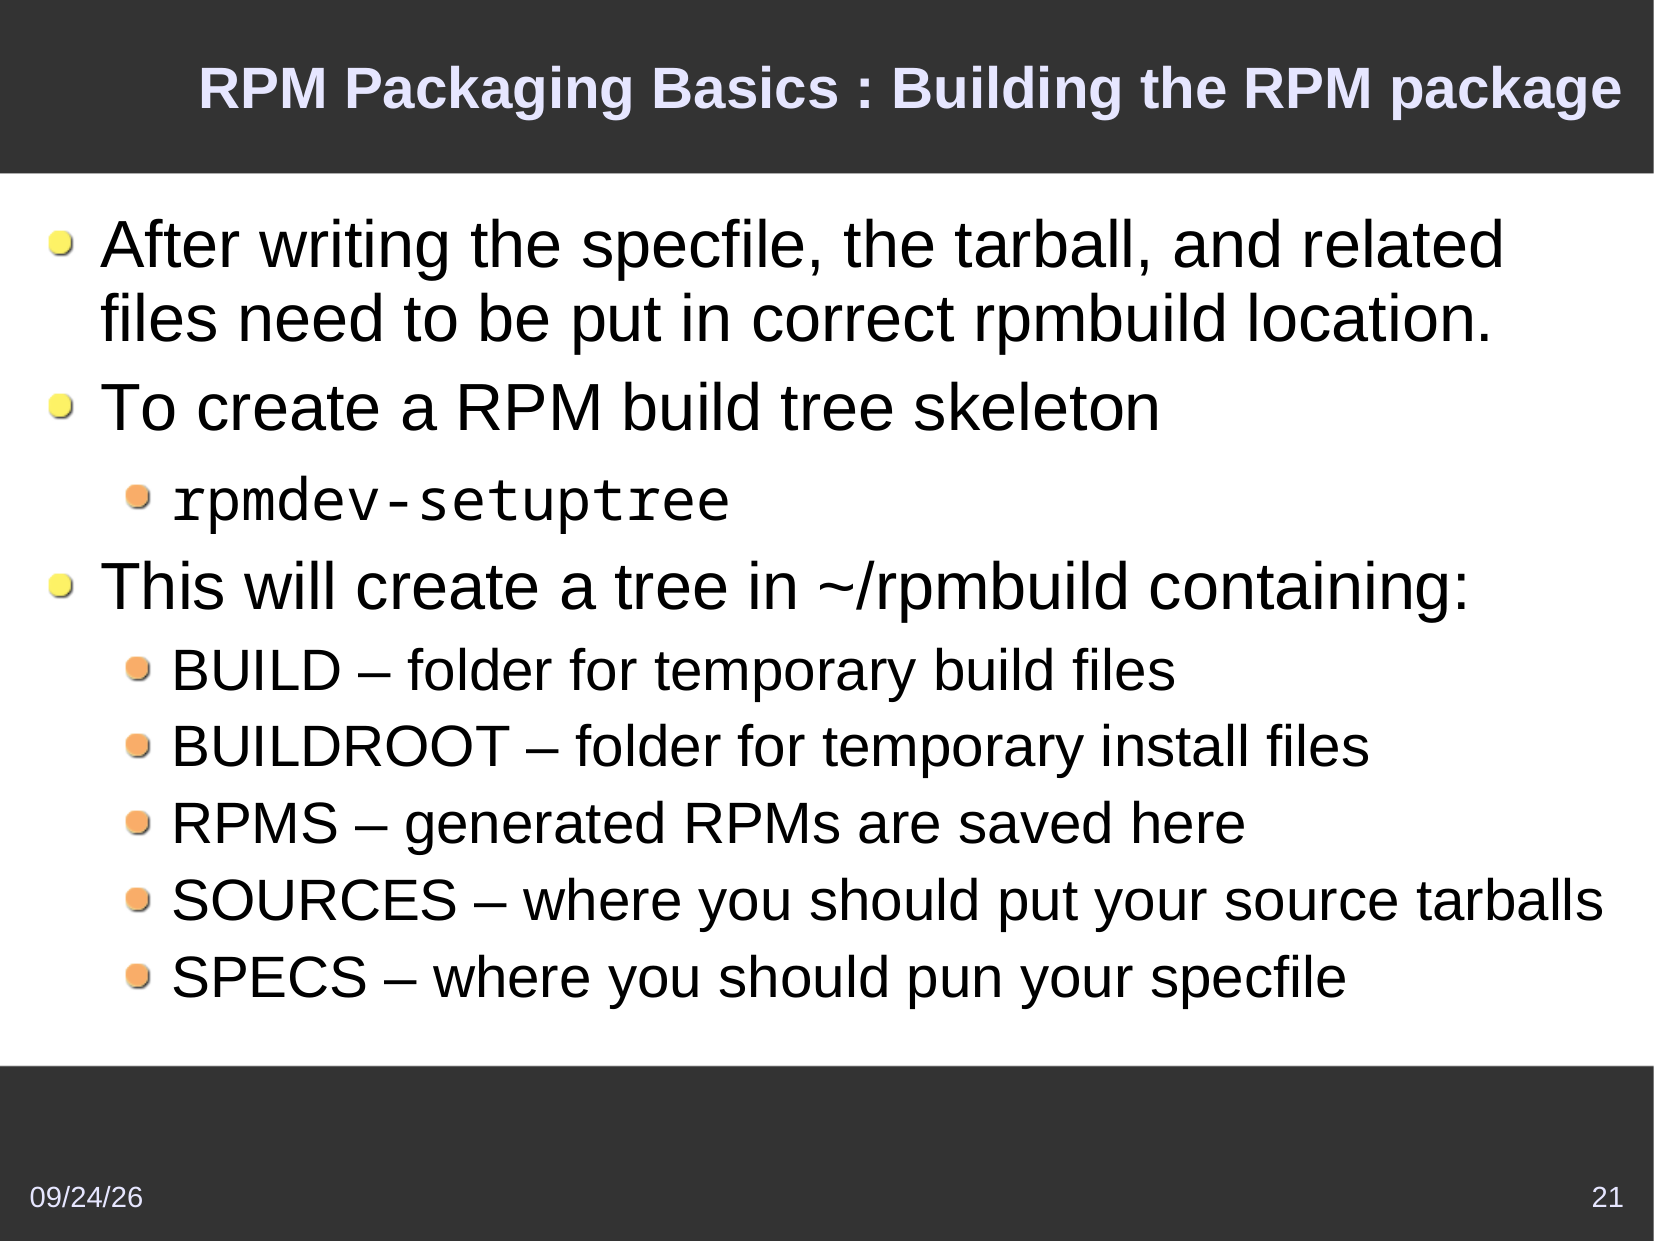

# RPM Packaging Basics : Building the RPM package
After writing the specfile, the tarball, and related files need to be put in correct rpmbuild location.
To create a RPM build tree skeleton
rpmdev-setuptree
This will create a tree in ~/rpmbuild containing:
BUILD – folder for temporary build files
BUILDROOT – folder for temporary install files
RPMS – generated RPMs are saved here
SOURCES – where you should put your source tarballs
SPECS – where you should pun your specfile
21